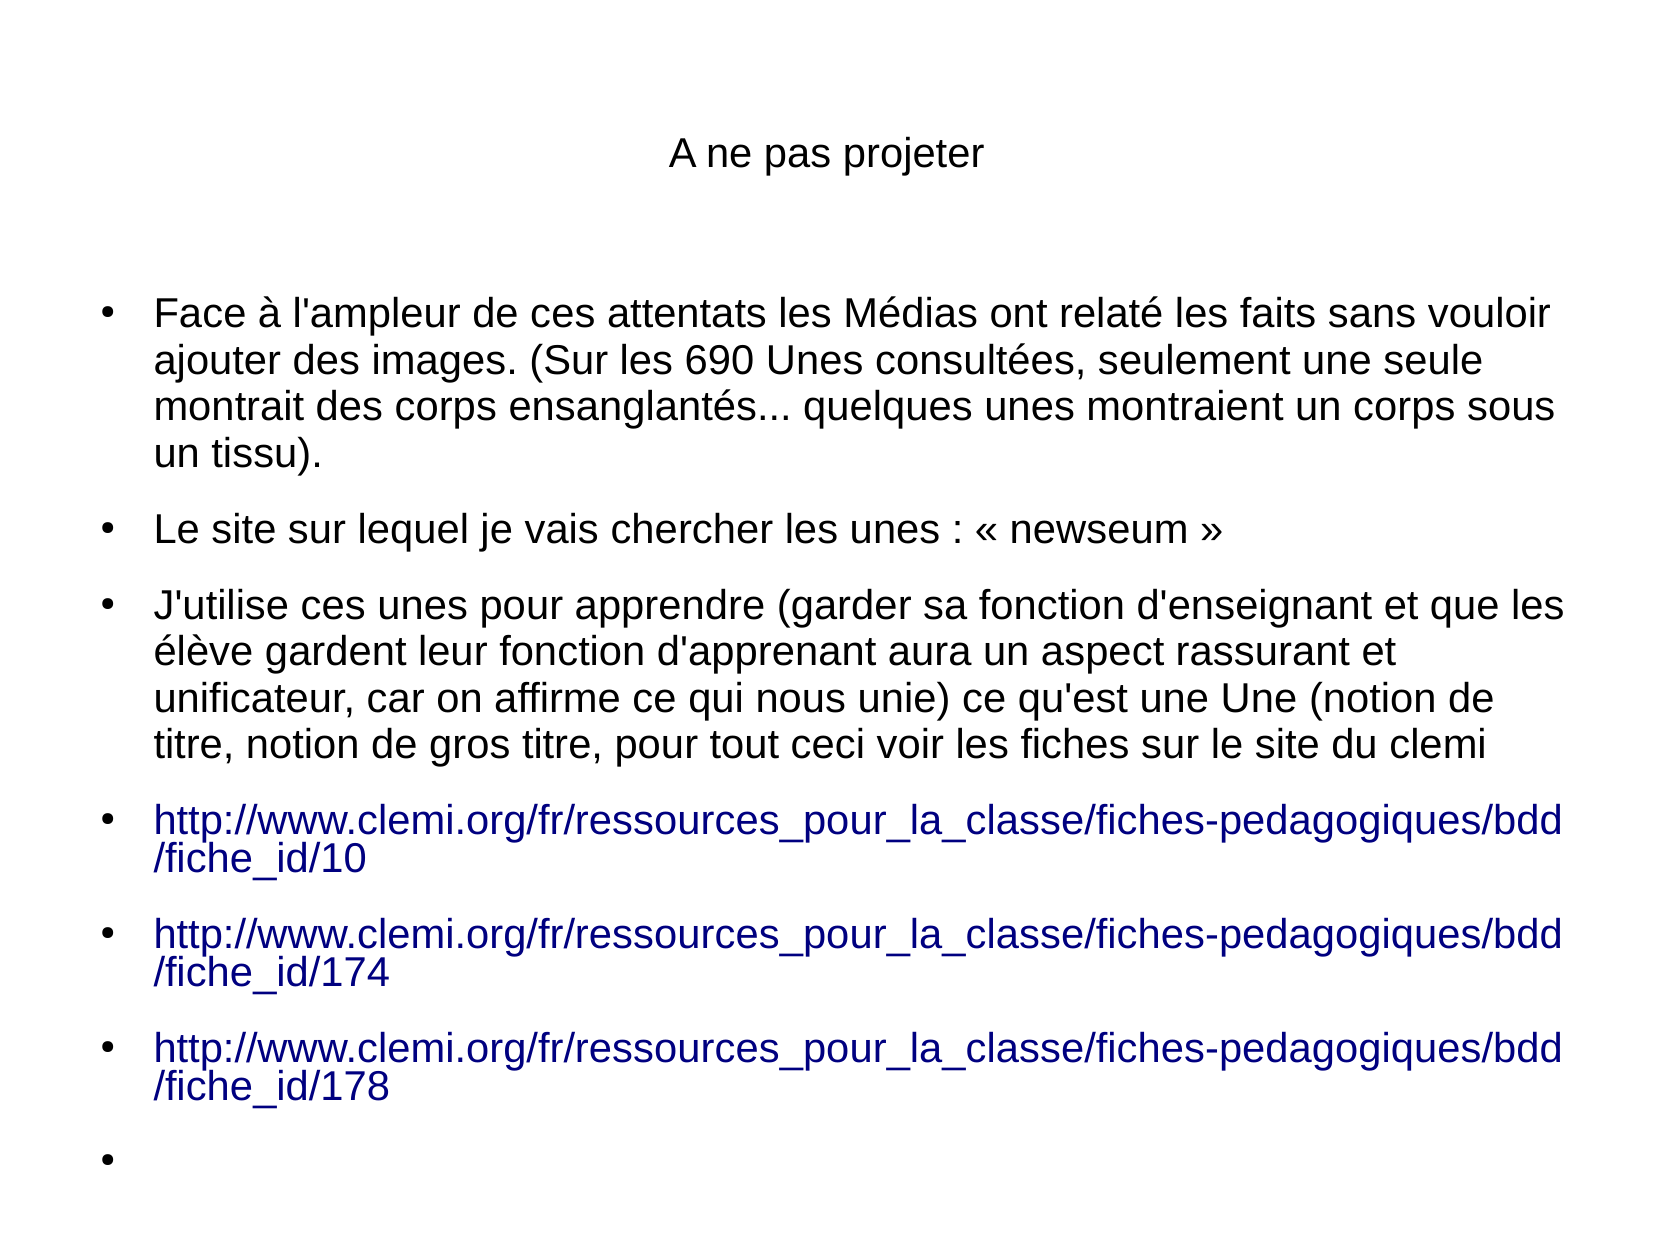

# A ne pas projeter
Face à l'ampleur de ces attentats les Médias ont relaté les faits sans vouloir ajouter des images. (Sur les 690 Unes consultées, seulement une seule montrait des corps ensanglantés... quelques unes montraient un corps sous un tissu).
Le site sur lequel je vais chercher les unes : « newseum »
J'utilise ces unes pour apprendre (garder sa fonction d'enseignant et que les élève gardent leur fonction d'apprenant aura un aspect rassurant et unificateur, car on affirme ce qui nous unie) ce qu'est une Une (notion de titre, notion de gros titre, pour tout ceci voir les fiches sur le site du clemi
http://www.clemi.org/fr/ressources_pour_la_classe/fiches-pedagogiques/bdd/fiche_id/10
http://www.clemi.org/fr/ressources_pour_la_classe/fiches-pedagogiques/bdd/fiche_id/174
http://www.clemi.org/fr/ressources_pour_la_classe/fiches-pedagogiques/bdd/fiche_id/178